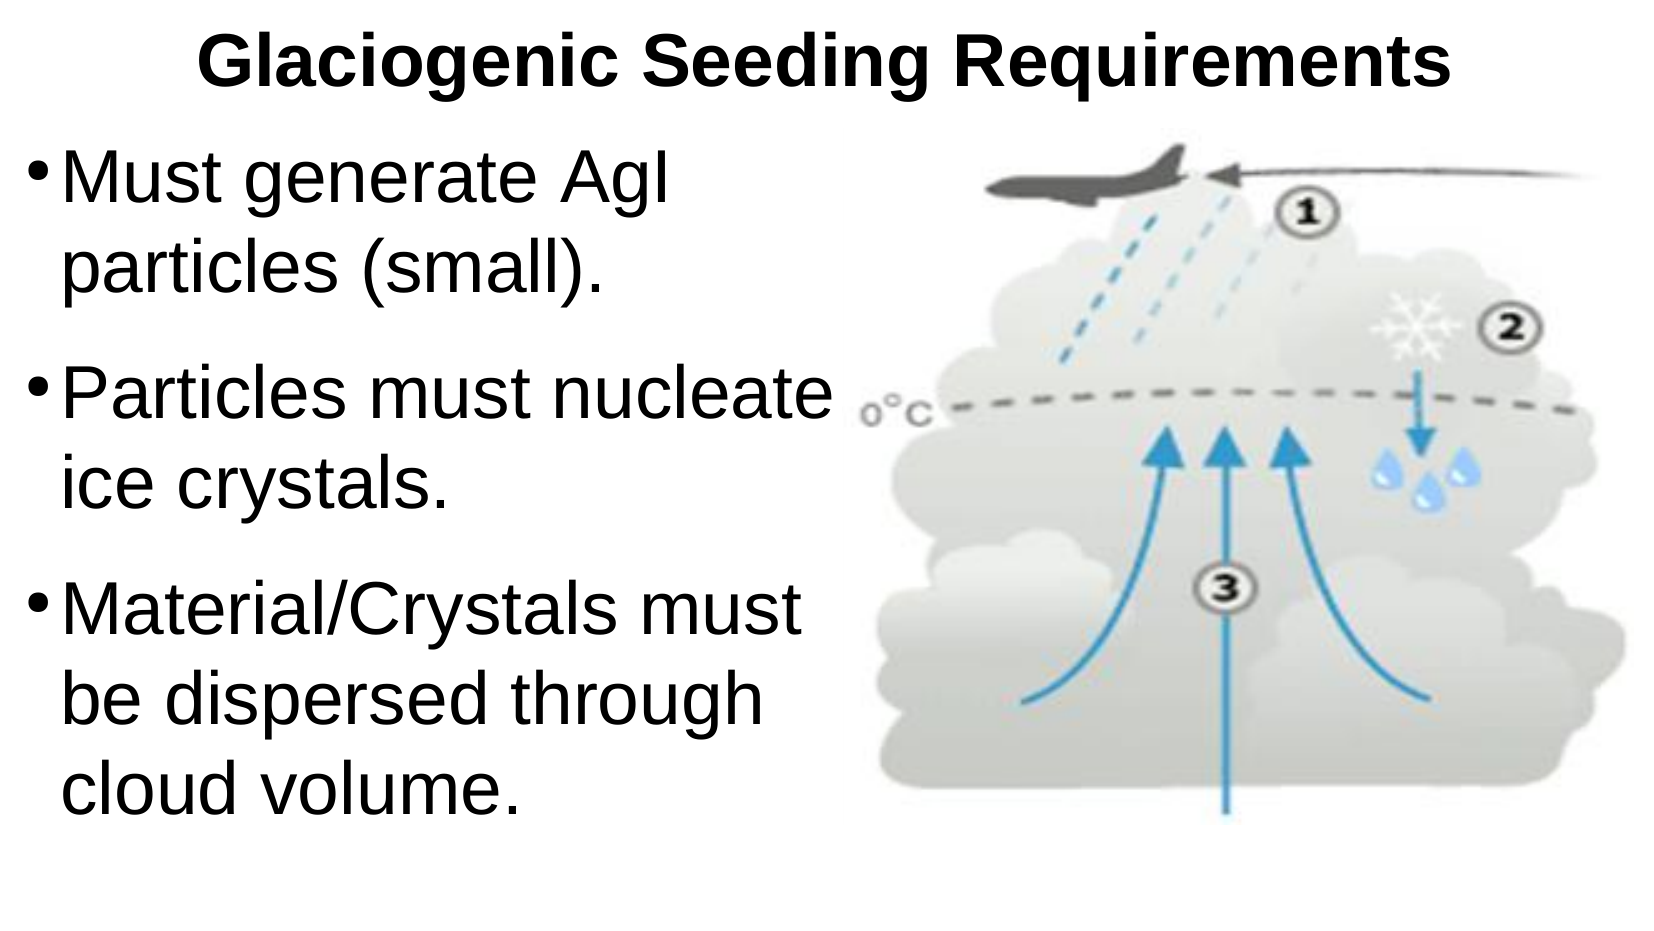

# Glaciogenic Seeding Requirements
Must generate AgI particles (small).
Particles must nucleate ice crystals.
Material/Crystals must be dispersed through cloud volume.